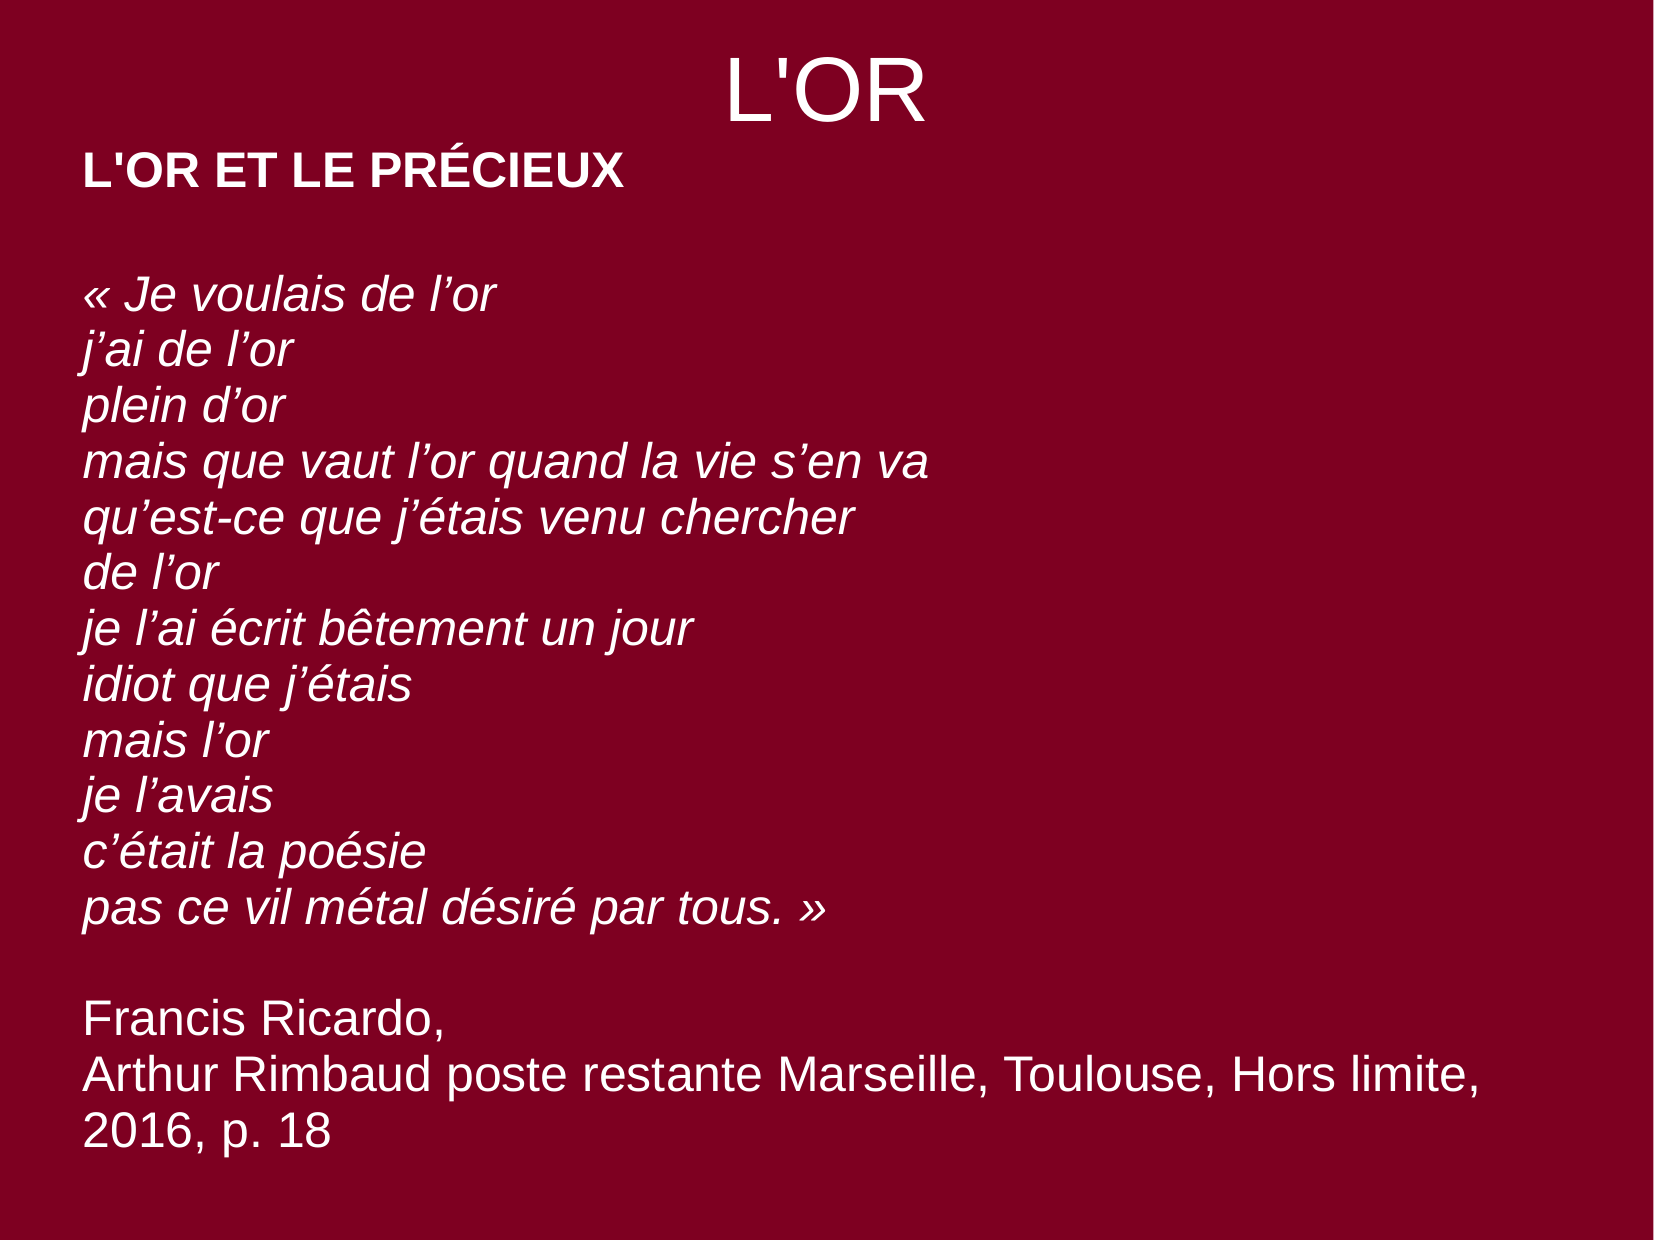

# L'OR
L'OR ET LE PRÉCIEUX
« Je voulais de l’or
j’ai de l’or
plein d’or
mais que vaut l’or quand la vie s’en va
qu’est-ce que j’étais venu chercher
de l’or
je l’ai écrit bêtement un jour
idiot que j’étais
mais l’or
je l’avais
c’était la poésie
pas ce vil métal désiré par tous. »
Francis Ricardo,
Arthur Rimbaud poste restante Marseille, Toulouse, Hors limite, 2016, p. 18